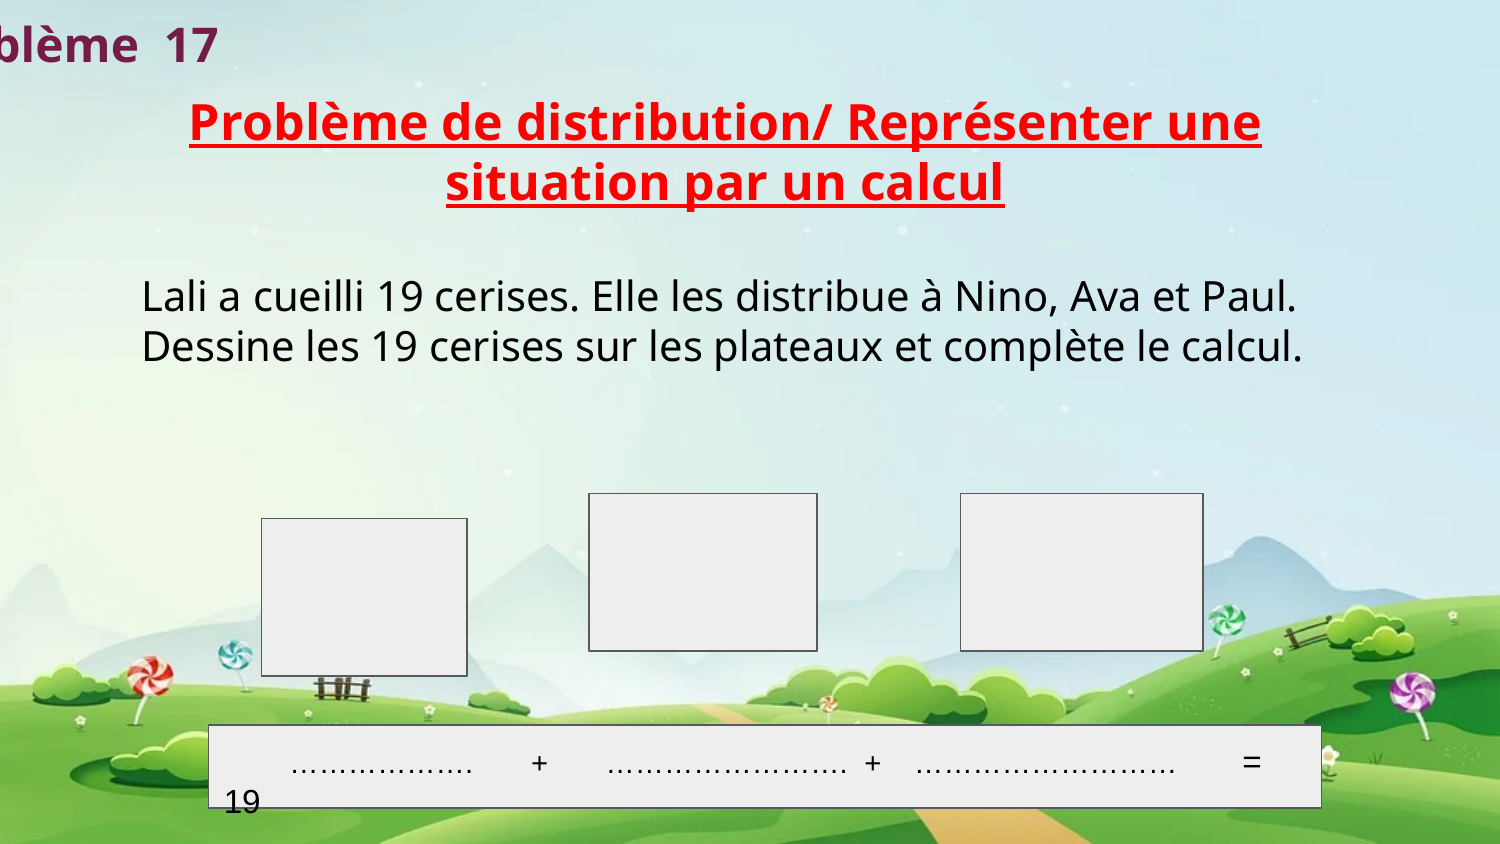

Problème 17
Problème de distribution/ Représenter une situation par un calcul
Lali a cueilli 19 cerises. Elle les distribue à Nino, Ava et Paul.
Dessine les 19 cerises sur les plateaux et complète le calcul.
 ………………. + ……………………. + ……………………… = 19